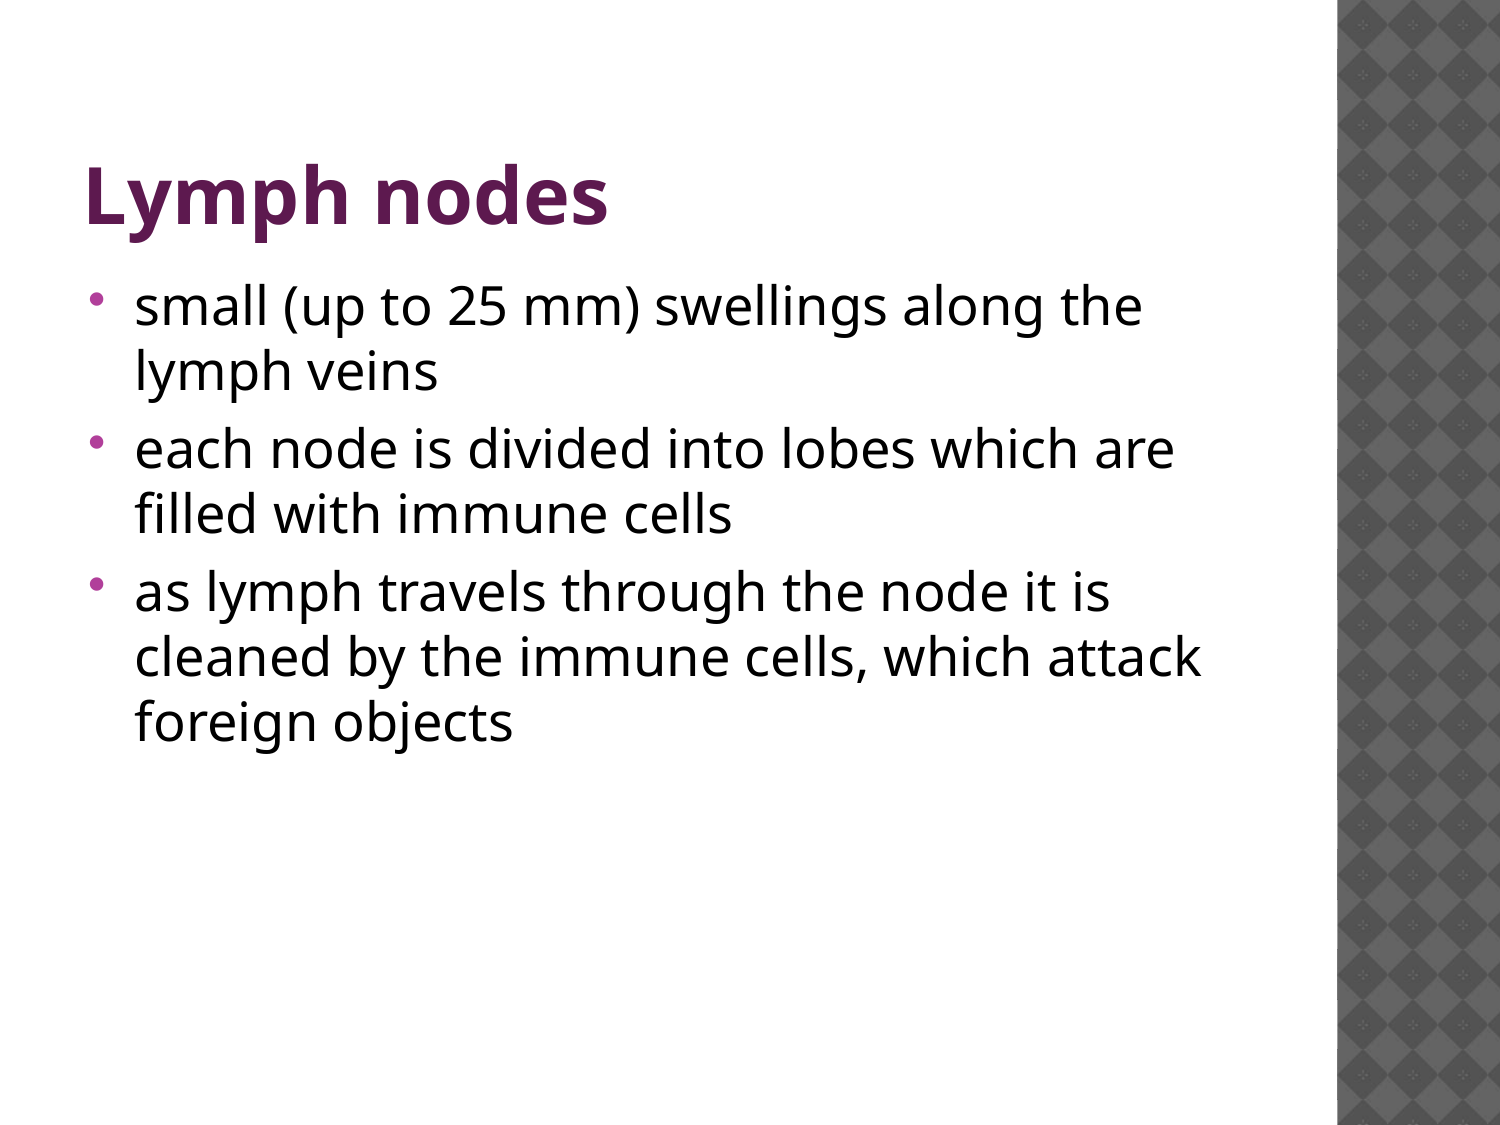

# Lymph nodes
small (up to 25 mm) swellings along the lymph veins
each node is divided into lobes which are filled with immune cells
as lymph travels through the node it is cleaned by the immune cells, which attack foreign objects